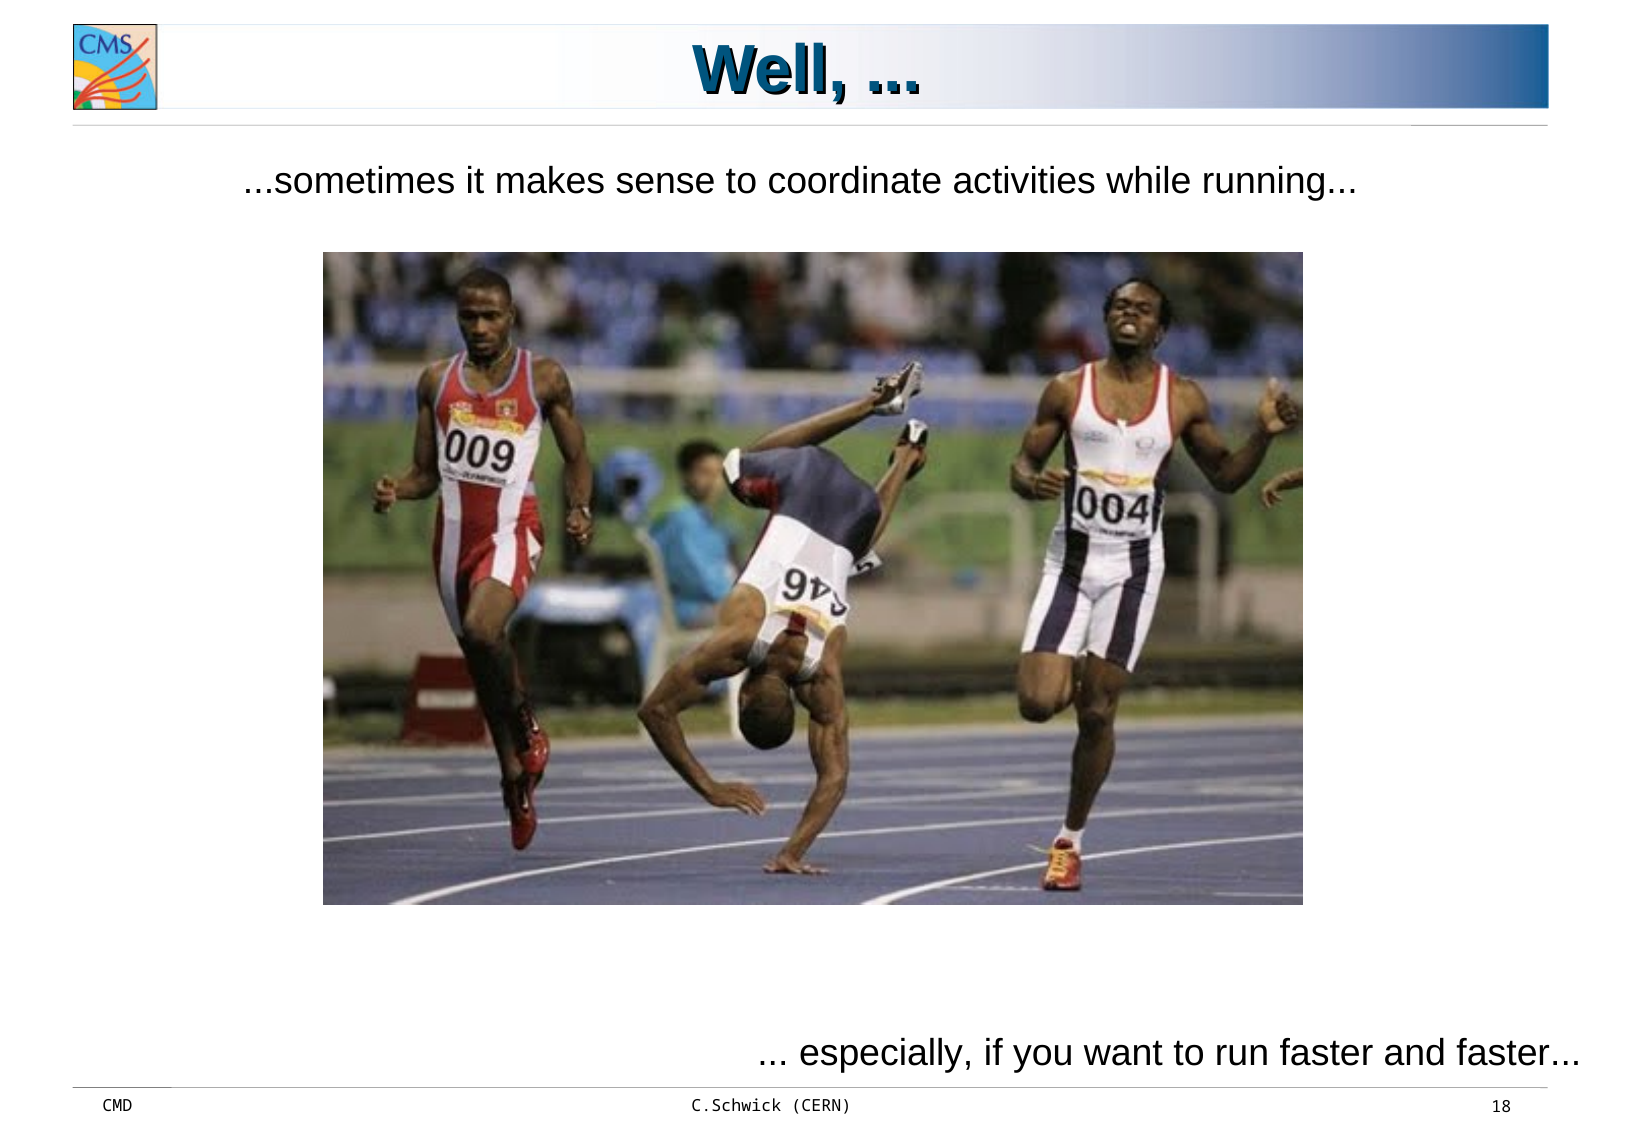

# Well, ...
...sometimes it makes sense to coordinate activities while running...
... especially, if you want to run faster and faster...